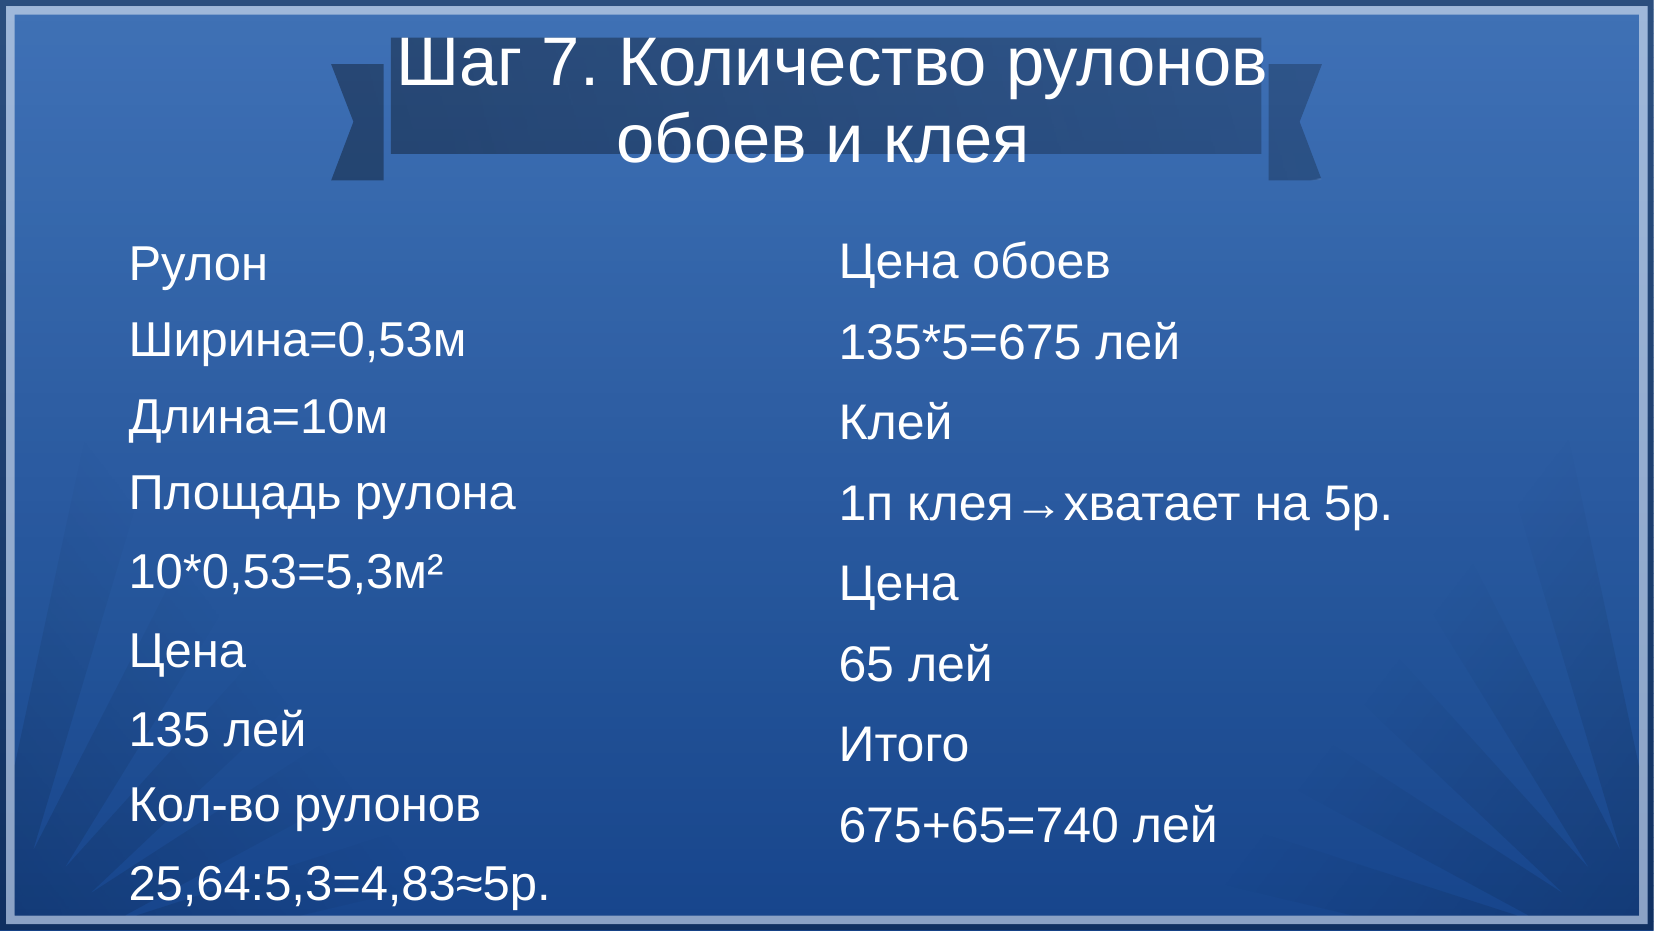

# Шаг 7. Количество рулонов обоев и клея
Цена обоев
135*5=675 лей
Клей
1п клея→хватает на 5р.
Цена
65 лей
Итого
675+65=740 лей
Рулон
Ширина=0,53м
Длина=10м
Площадь рулона
10*0,53=5,3м²
Цена
135 лей
Кол-во рулонов
25,64:5,3=4,83≈5р.